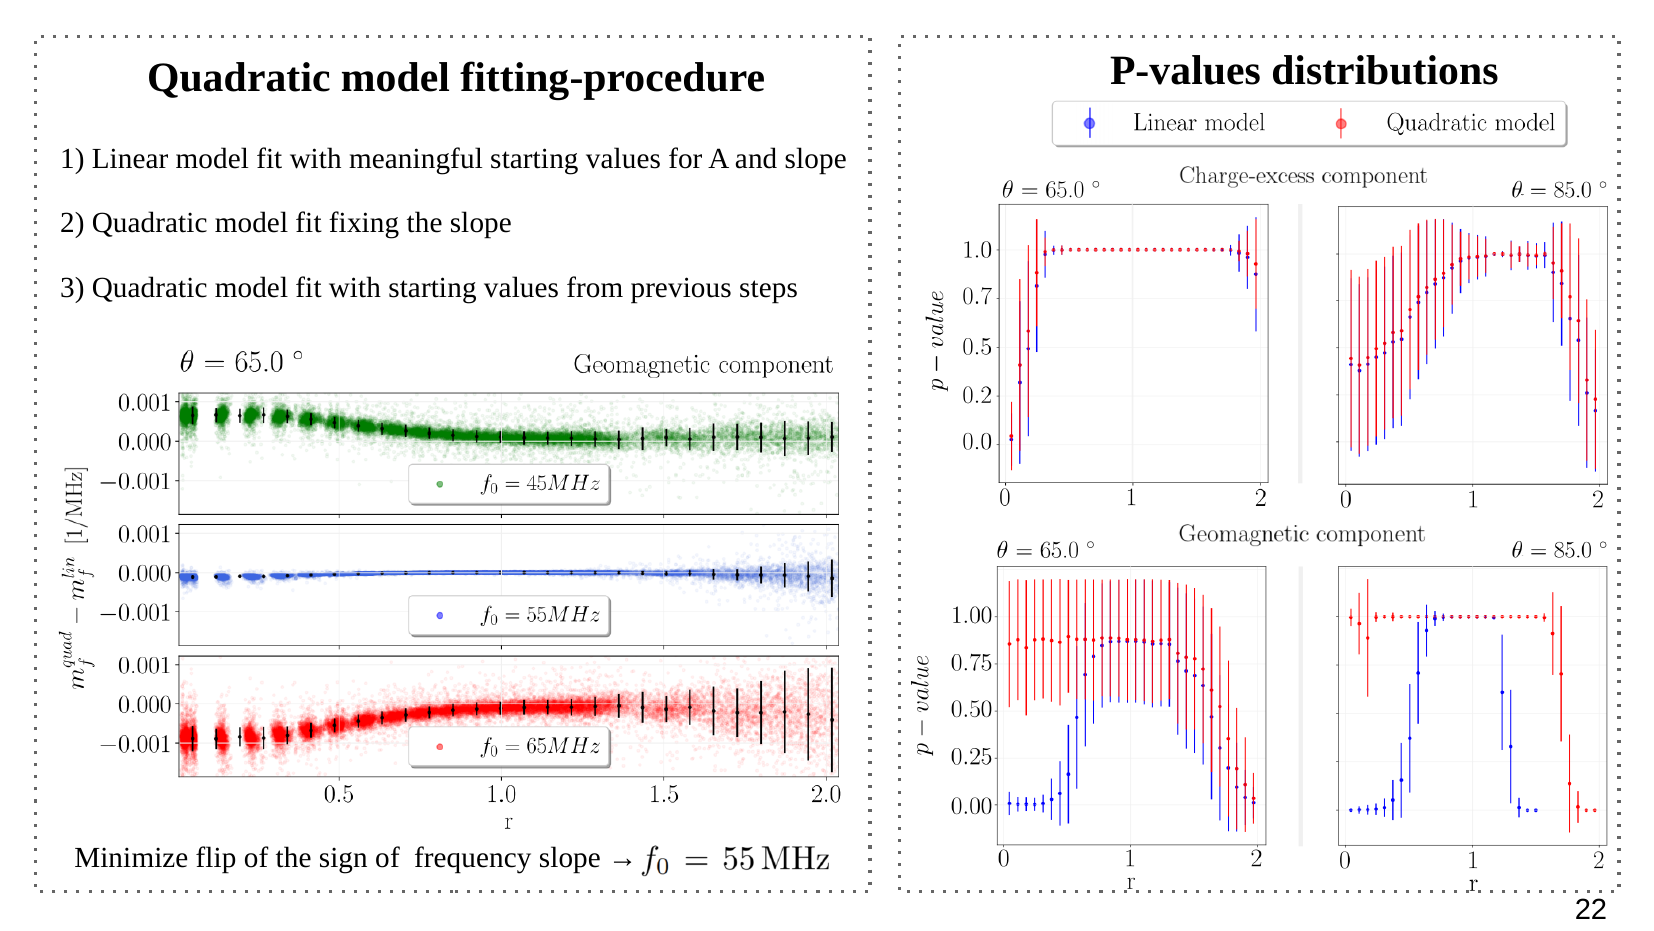

Quadratic model fitting-procedure
P-values distributions
1) Linear model fit with meaningful starting values for A and slope
2) Quadratic model fit fixing the slope
3) Quadratic model fit with starting values from previous steps
Minimize flip of the sign of frequency slope →